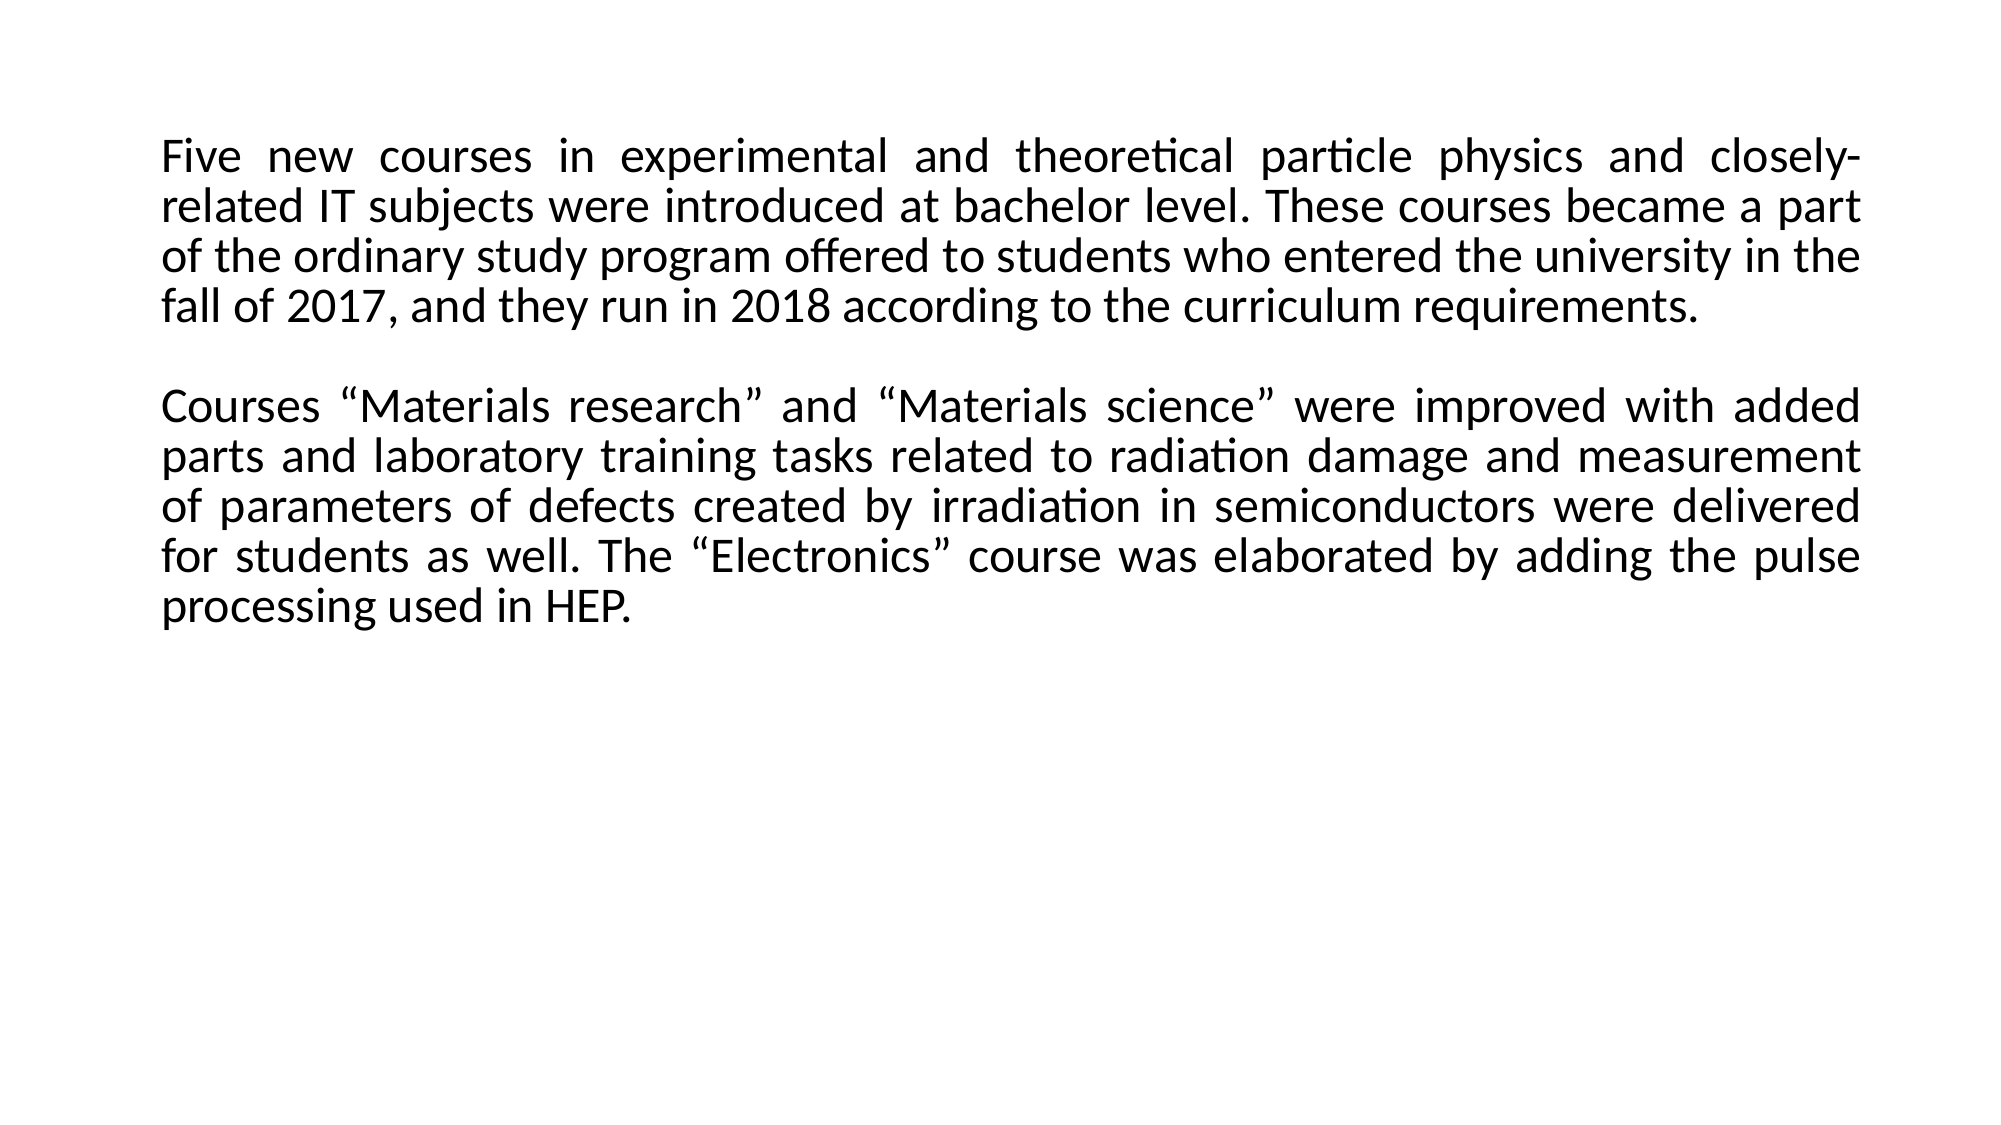

Five new courses in experimental and theoretical particle physics and closely-related IT subjects were introduced at bachelor level. These courses became a part of the ordinary study program offered to students who entered the university in the fall of 2017, and they run in 2018 according to the curriculum requirements.
Courses “Materials research” and “Materials science” were improved with added parts and laboratory training tasks related to radiation damage and measurement of parameters of defects created by irradiation in semiconductors were delivered for students as well. The “Electronics” course was elaborated by adding the pulse processing used in HEP.